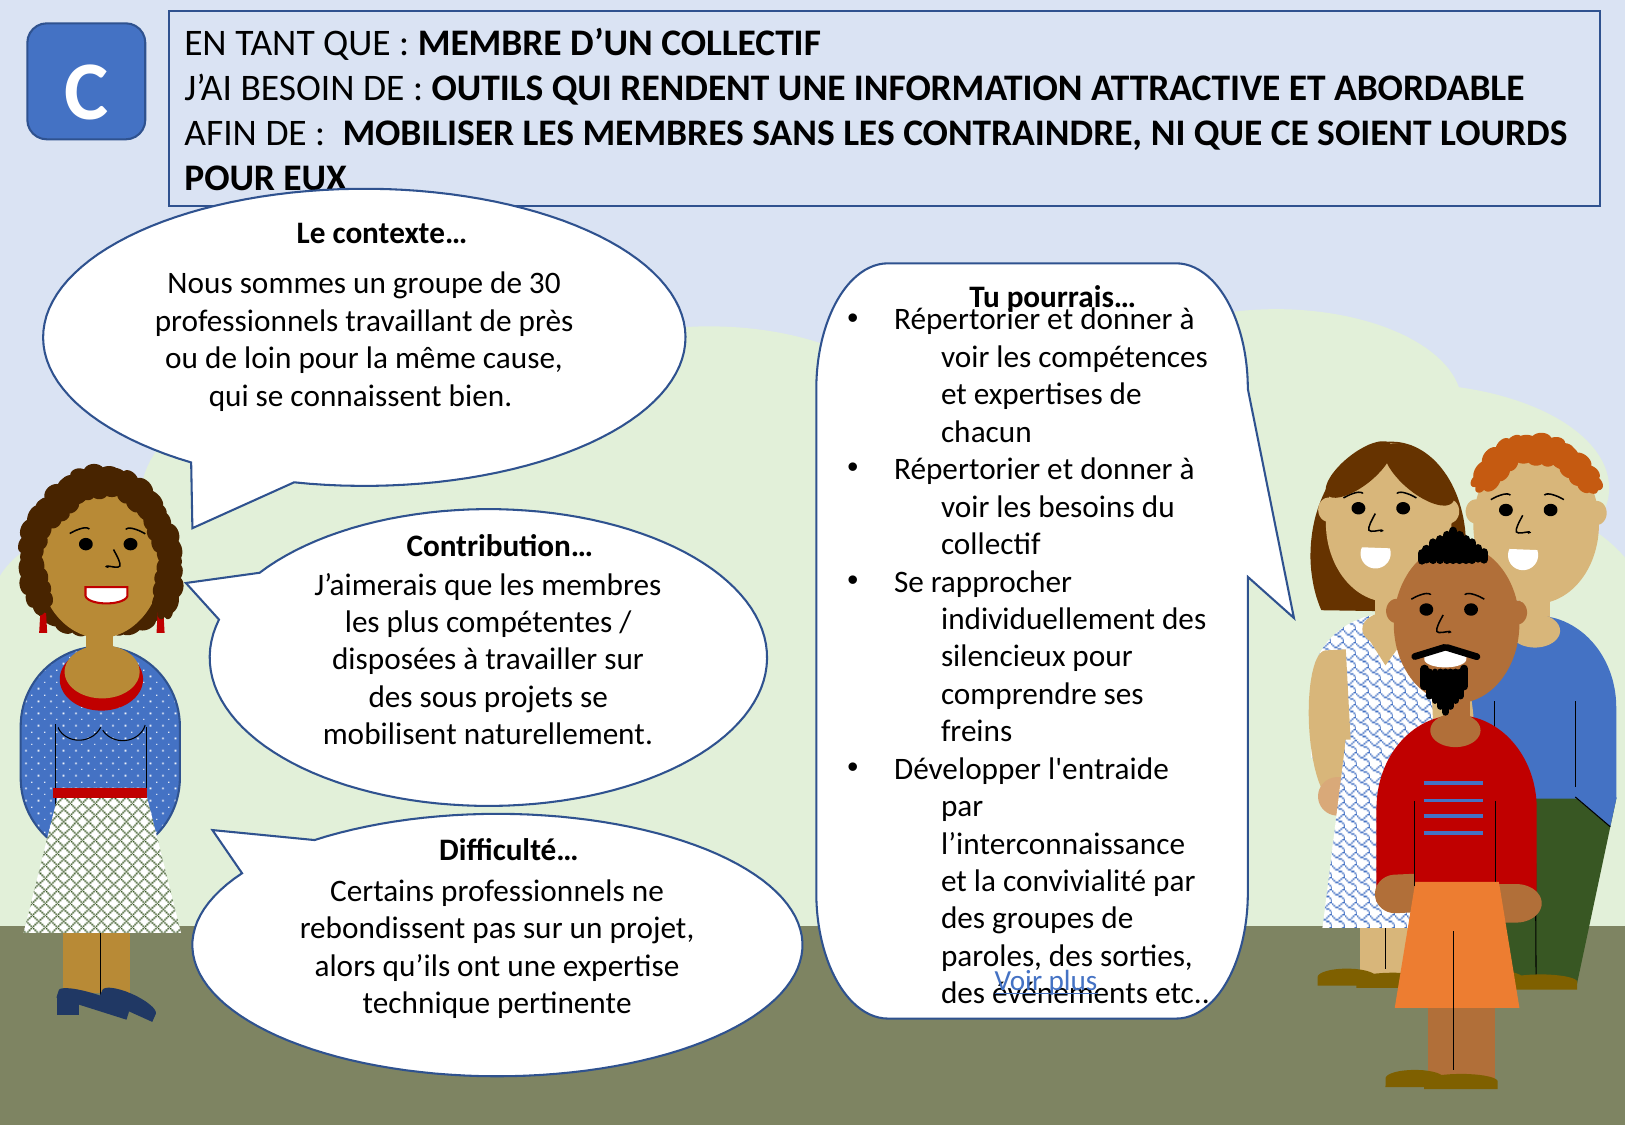

En tant que : membre d’un collectif
J’ai besoin de : outils qui rendent une information attractive et abordable
Afin de :  mobiliser les membres sans les contraindre, ni que ce soient lourds pour eux
C
Nous sommes un groupe de 30 professionnels travaillant de près ou de loin pour la même cause, qui se connaissent bien.
Le contexte…
Répertorier et donner à voir les compétences et expertises de chacun
Répertorier et donner à voir les besoins du collectif
Se rapprocher individuellement des silencieux pour comprendre ses freins
Développer l'entraide par l’interconnaissance et la convivialité par des groupes de paroles, des sorties, des événements etc..
Tu pourrais…
J’aimerais que les membres les plus compétentes / disposées à travailler sur des sous projets se mobilisent naturellement.
Contribution…
Certains professionnels ne rebondissent pas sur un projet, alors qu’ils ont une expertise technique pertinente
Difficulté…
Voir plus